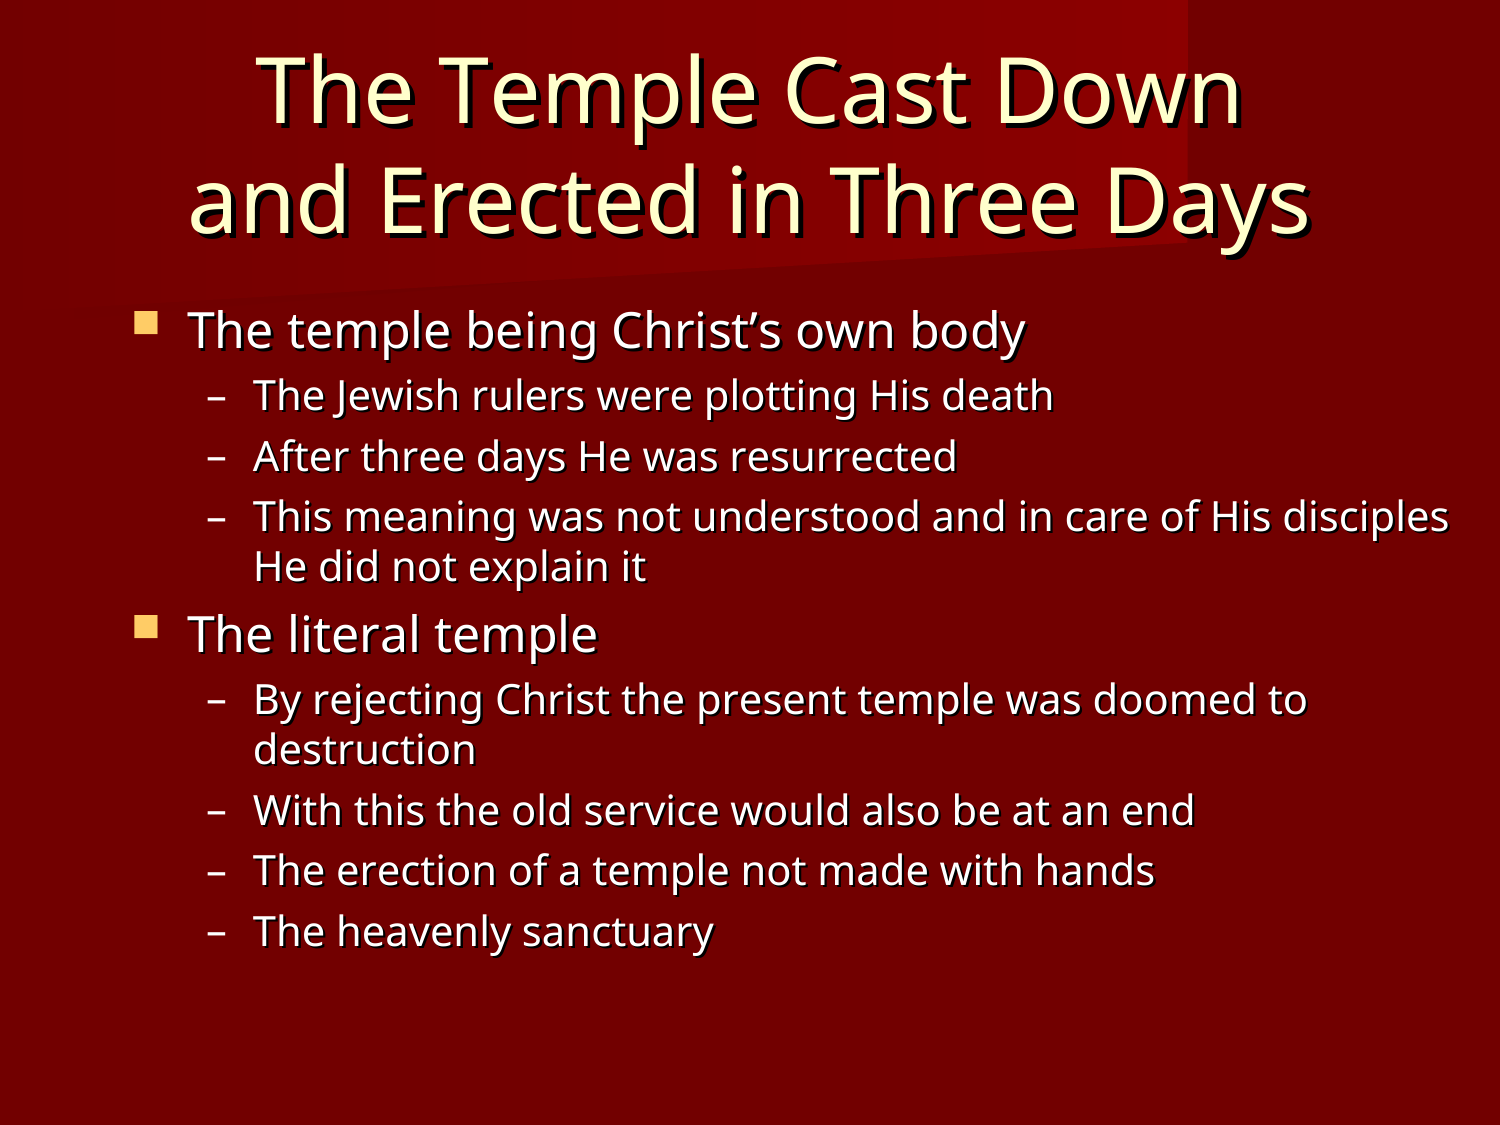

# The Temple Cast Down and Erected in Three Days
The temple being Christ’s own body
The Jewish rulers were plotting His death
After three days He was resurrected
This meaning was not understood and in care of His disciples He did not explain it
The literal temple
By rejecting Christ the present temple was doomed to destruction
With this the old service would also be at an end
The erection of a temple not made with hands
The heavenly sanctuary